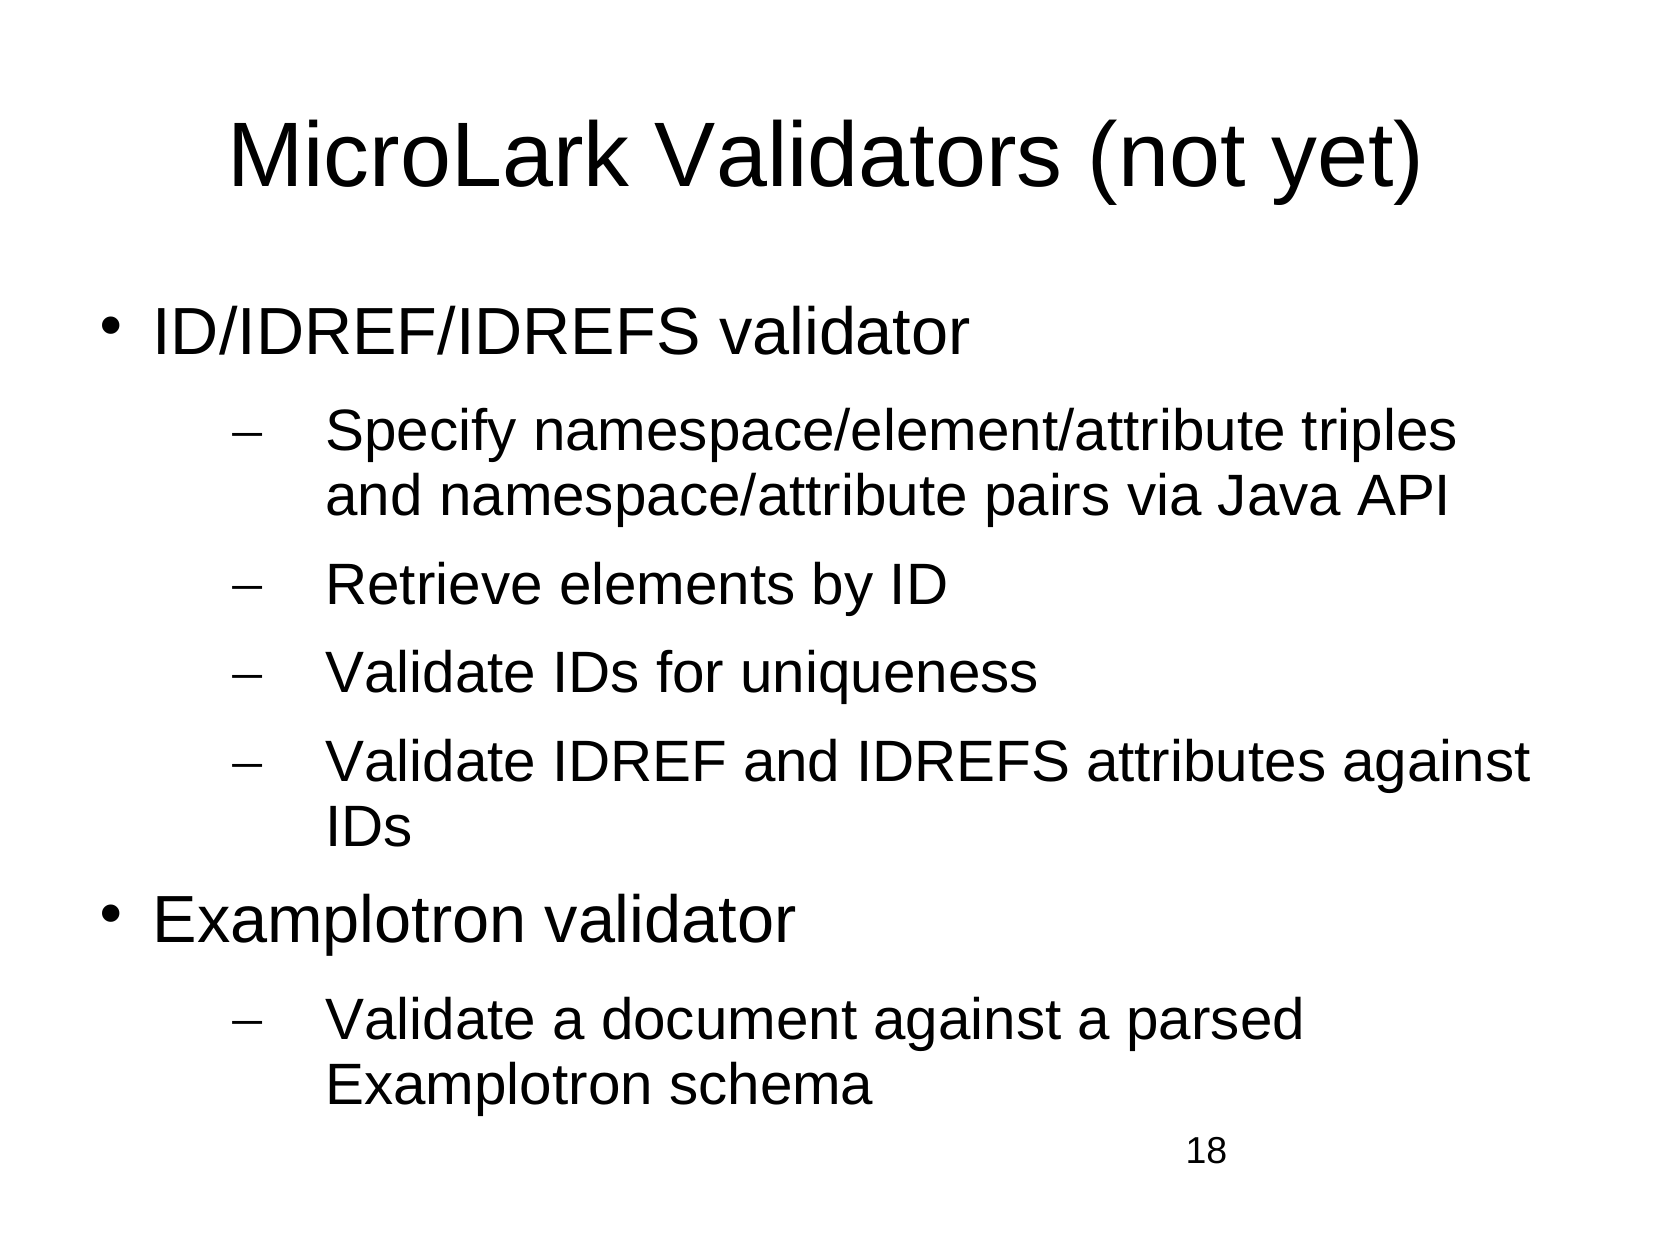

# MicroLark Validators (not yet)
ID/IDREF/IDREFS validator
Specify namespace/element/attribute triples and namespace/attribute pairs via Java API
Retrieve elements by ID
Validate IDs for uniqueness
Validate IDREF and IDREFS attributes against IDs
Examplotron validator
Validate a document against a parsed Examplotron schema
18